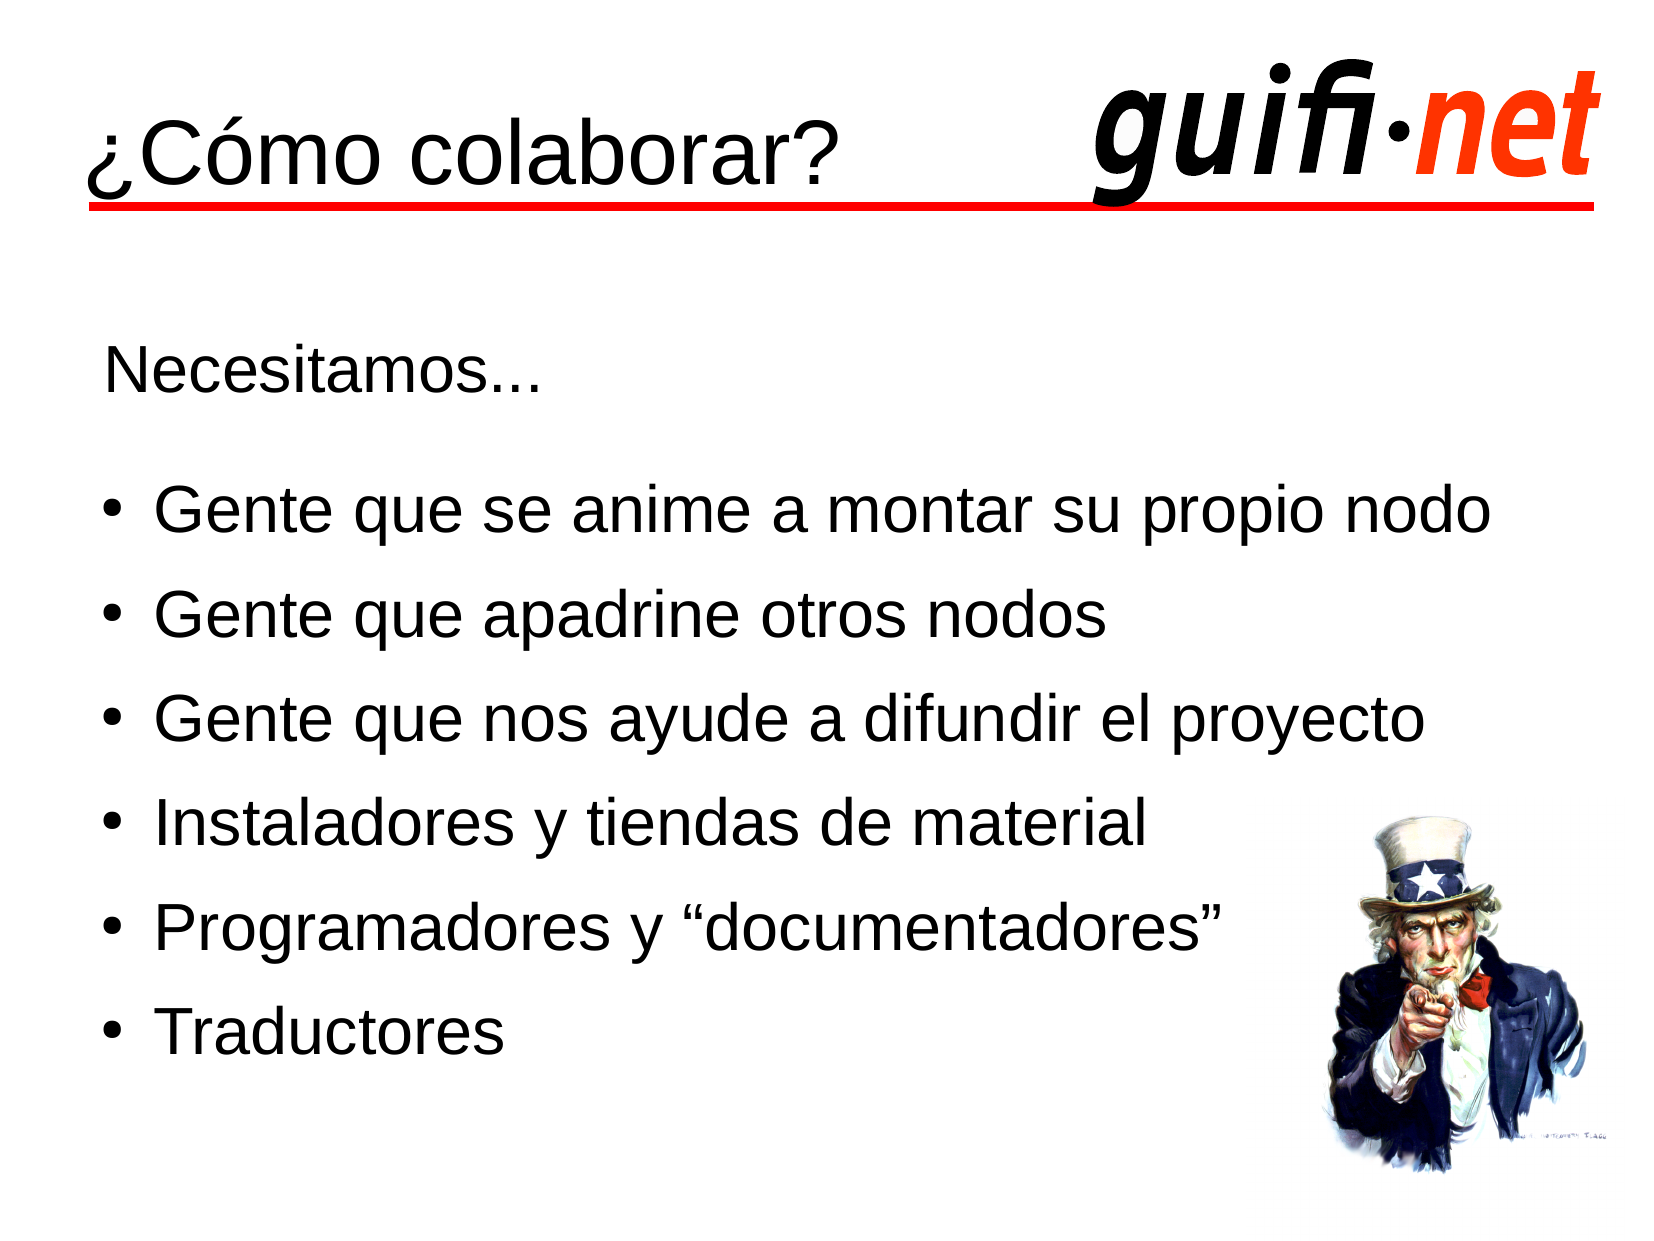

# ¿Cómo colaborar?
Necesitamos...
Gente que se anime a montar su propio nodo
Gente que apadrine otros nodos
Gente que nos ayude a difundir el proyecto
Instaladores y tiendas de material
Programadores y “documentadores”
Traductores